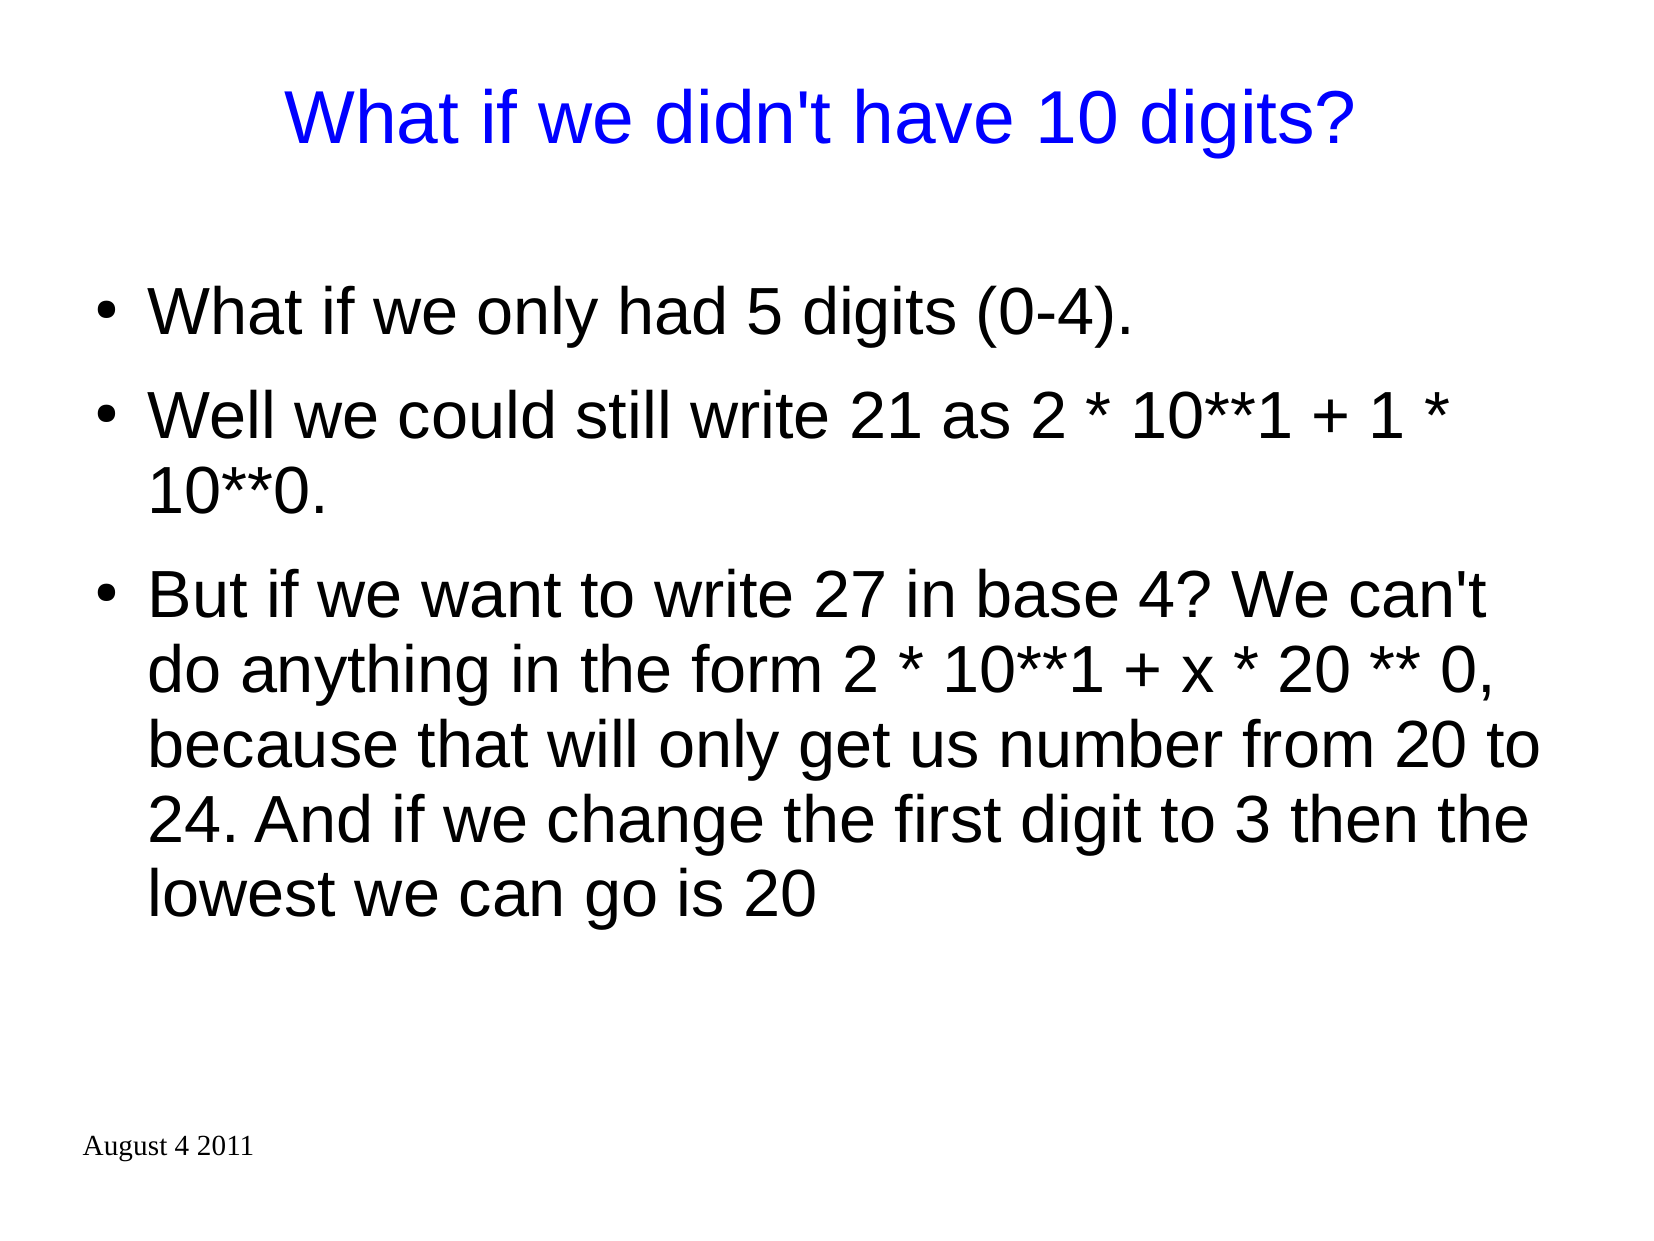

# What if we didn't have 10 digits?
What if we only had 5 digits (0-4).
Well we could still write 21 as 2 * 10**1 + 1 * 10**0.
But if we want to write 27 in base 4? We can't do anything in the form 2 * 10**1 + x * 20 ** 0, because that will only get us number from 20 to 24. And if we change the first digit to 3 then the lowest we can go is 20
August 4 2011